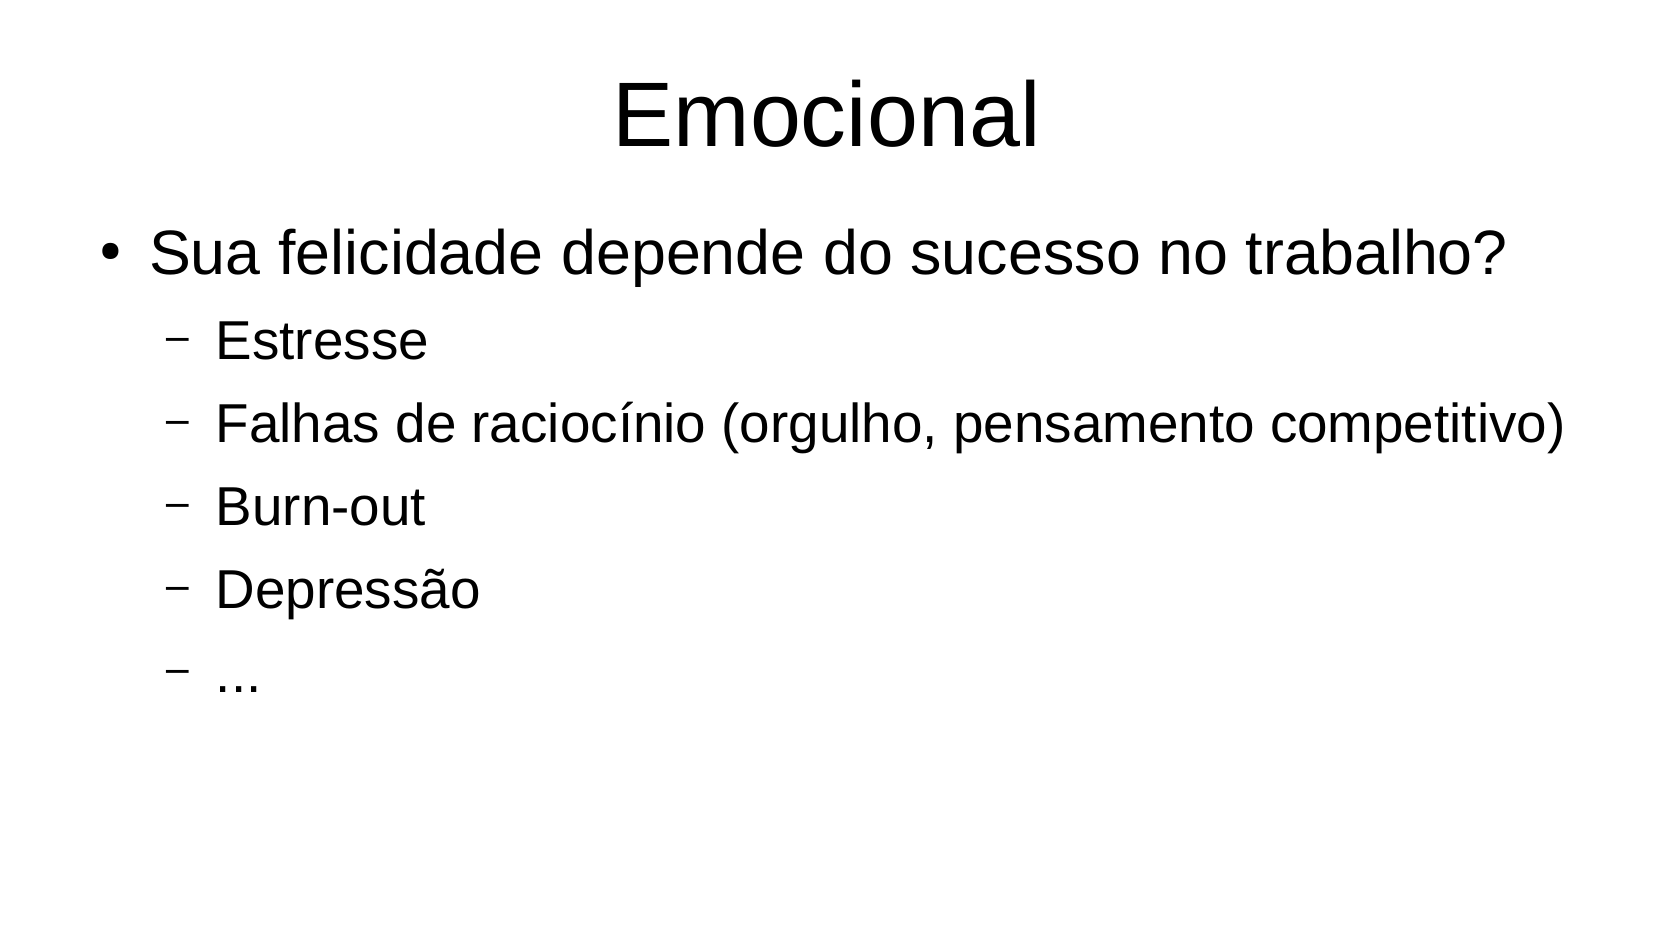

# Emocional
Sua felicidade depende do sucesso no trabalho?
Estresse
Falhas de raciocínio (orgulho, pensamento competitivo)
Burn-out
Depressão
...